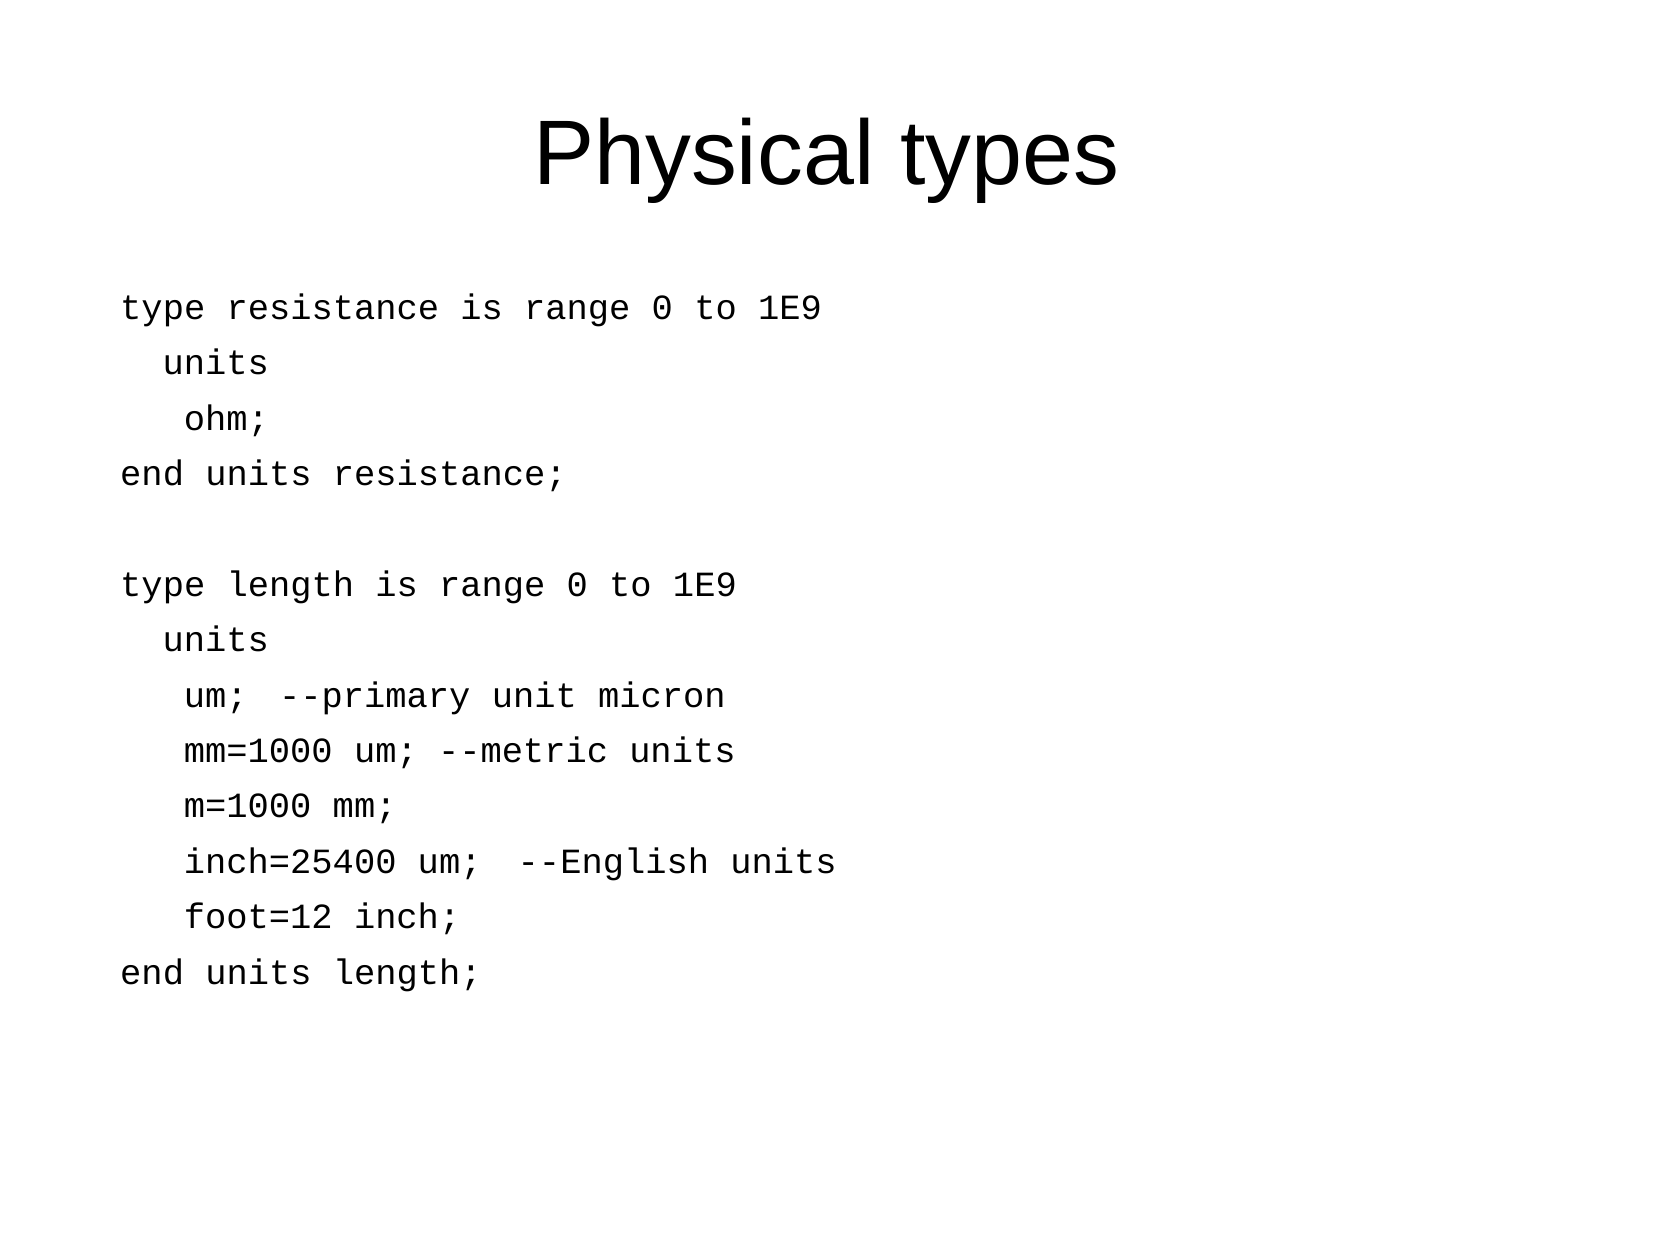

# Physical types
type resistance is range 0 to 1E9
 units
 ohm;
end units resistance;
type length is range 0 to 1E9
 units
 um;			--primary unit micron
 mm=1000 um;		--metric units
 m=1000 mm;
 inch=25400 um;	--English units
 foot=12 inch;
end units length;